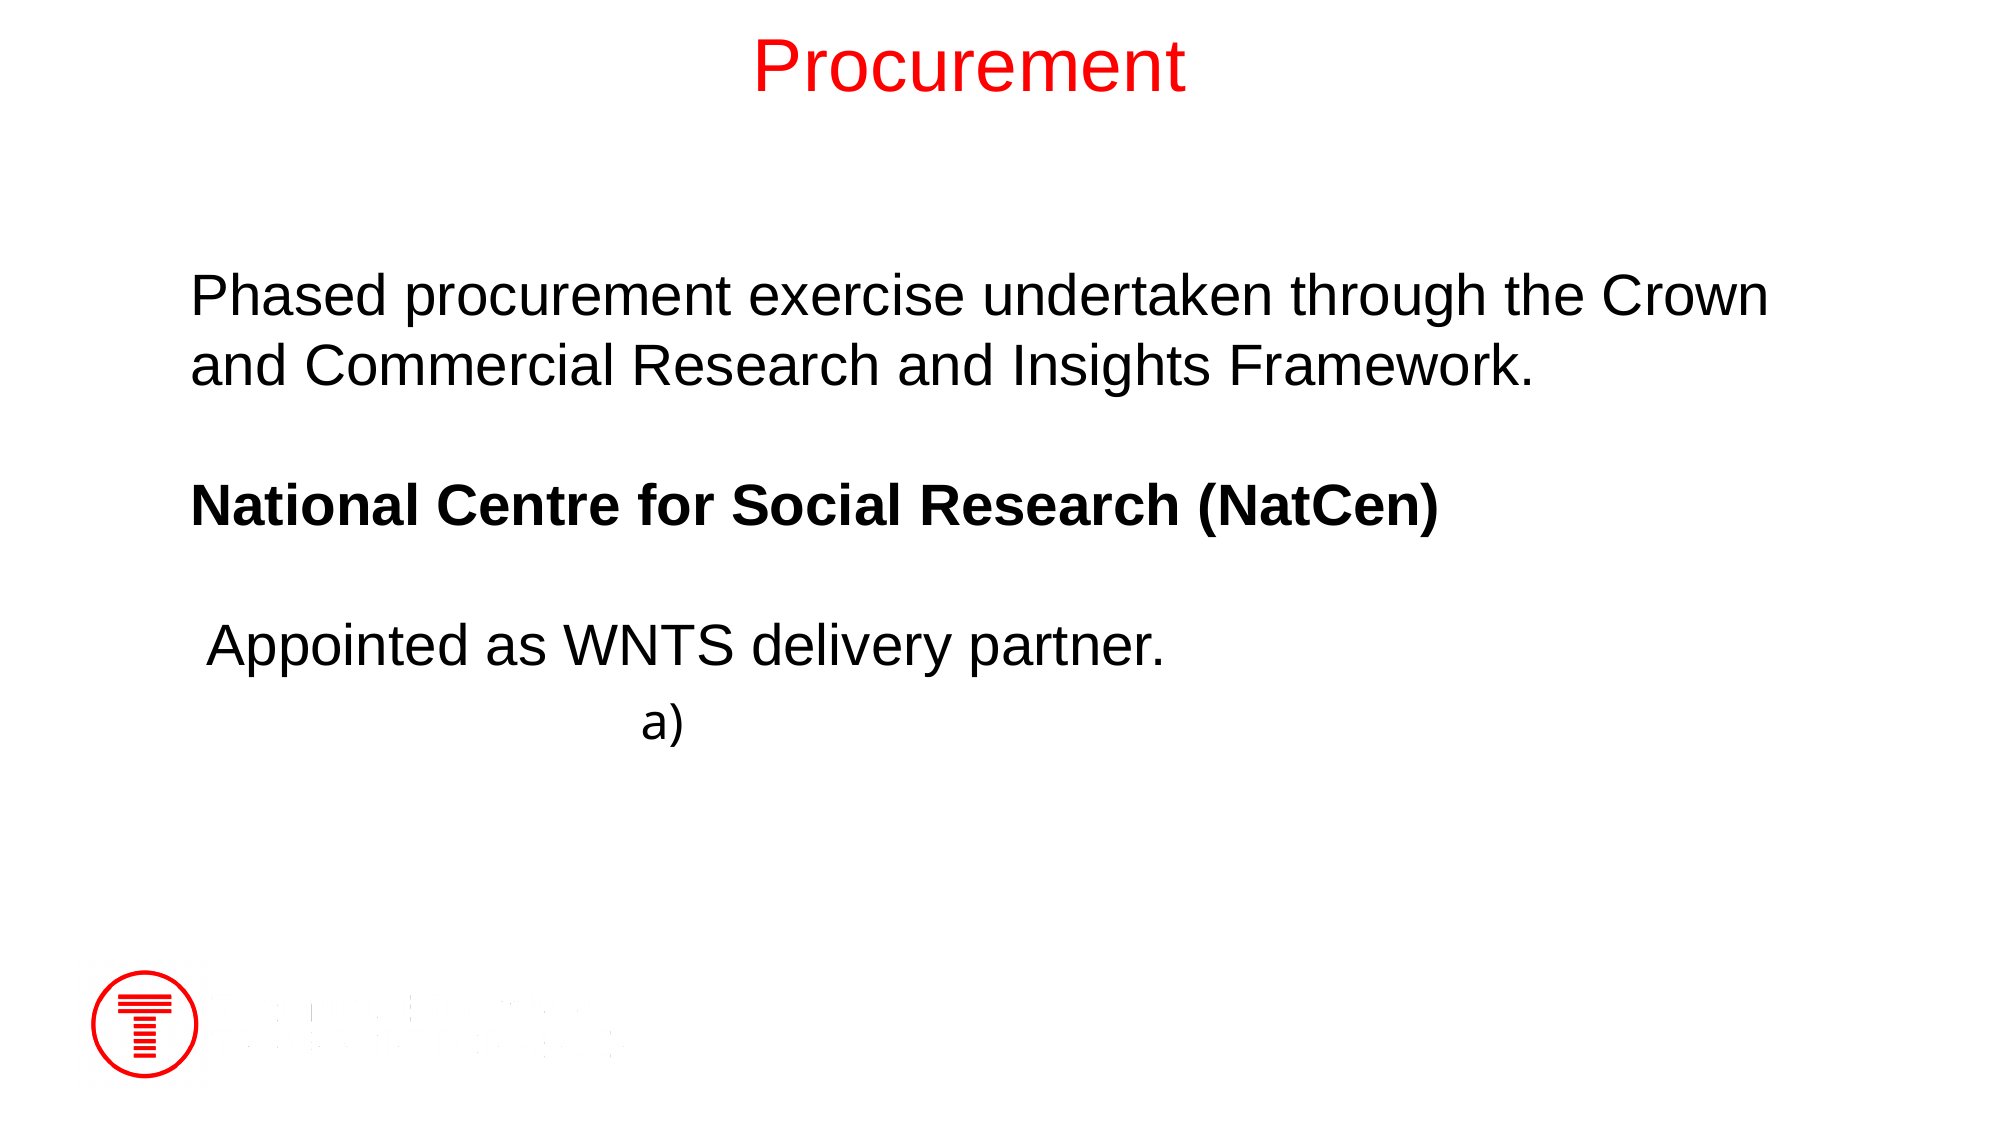

Procurement
# Phased procurement exercise undertaken through the Crown and Commercial Research and Insights Framework.
National Centre for Social Research (NatCen)
 Appointed as WNTS delivery partner.